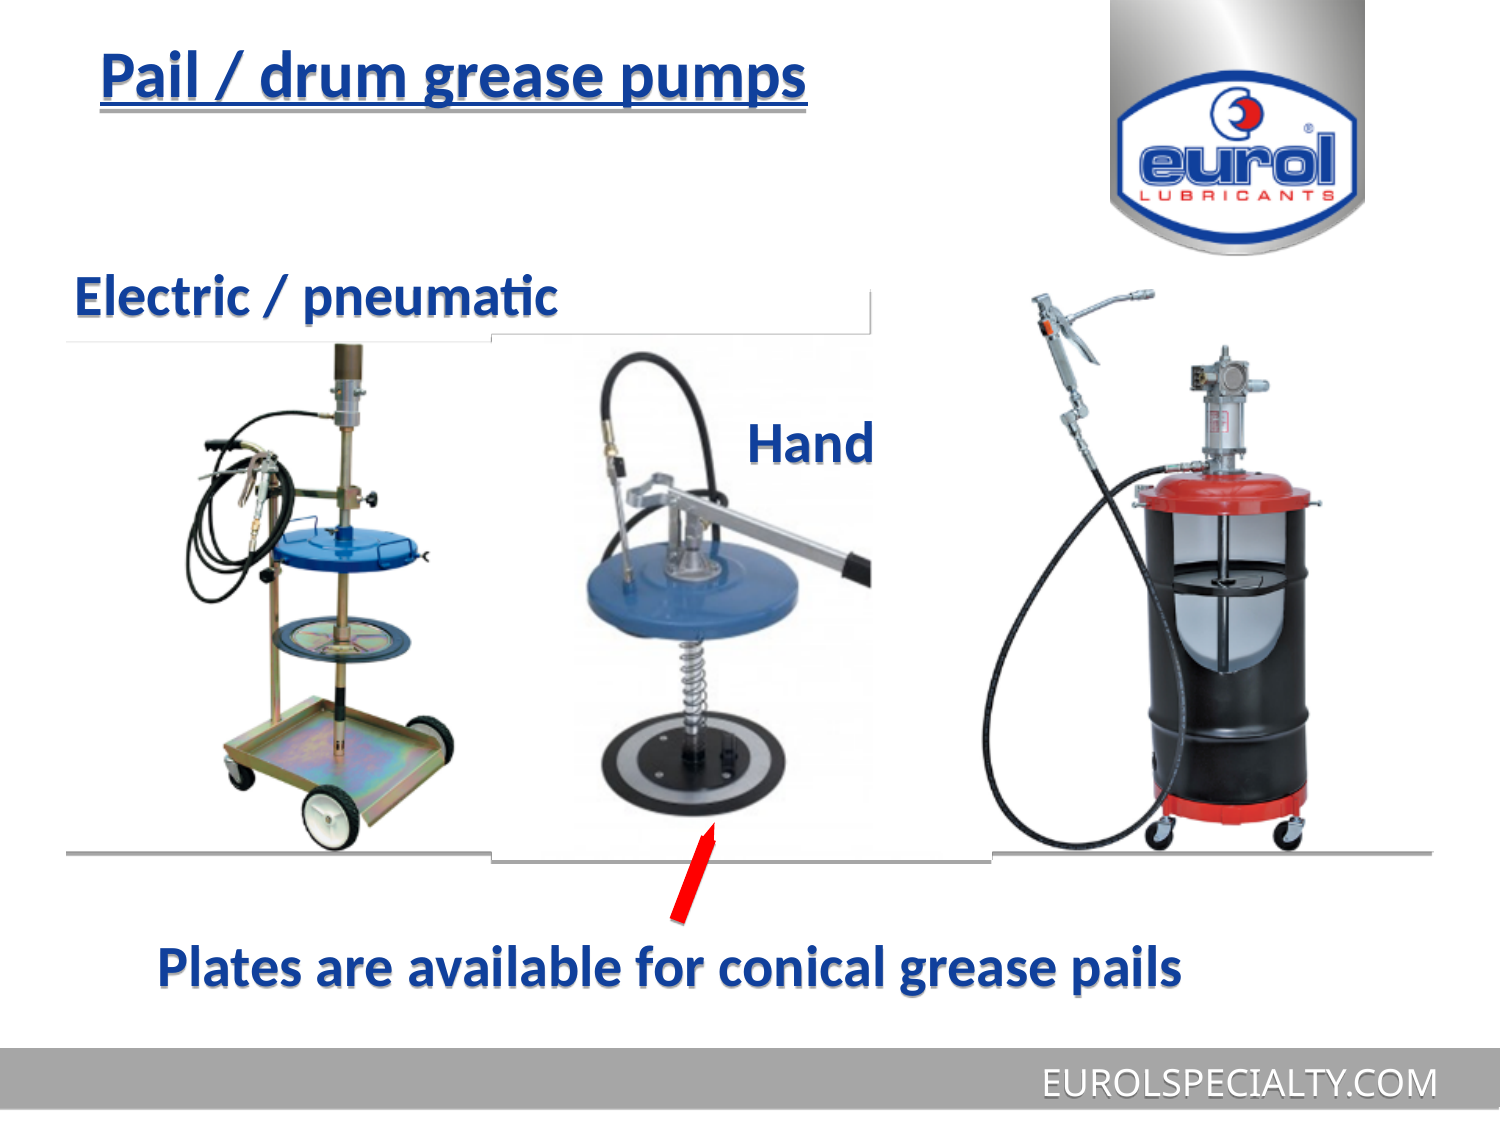

Pail / drum grease pumps
Electric / pneumatic
Hand
Plates are available for conical grease pails